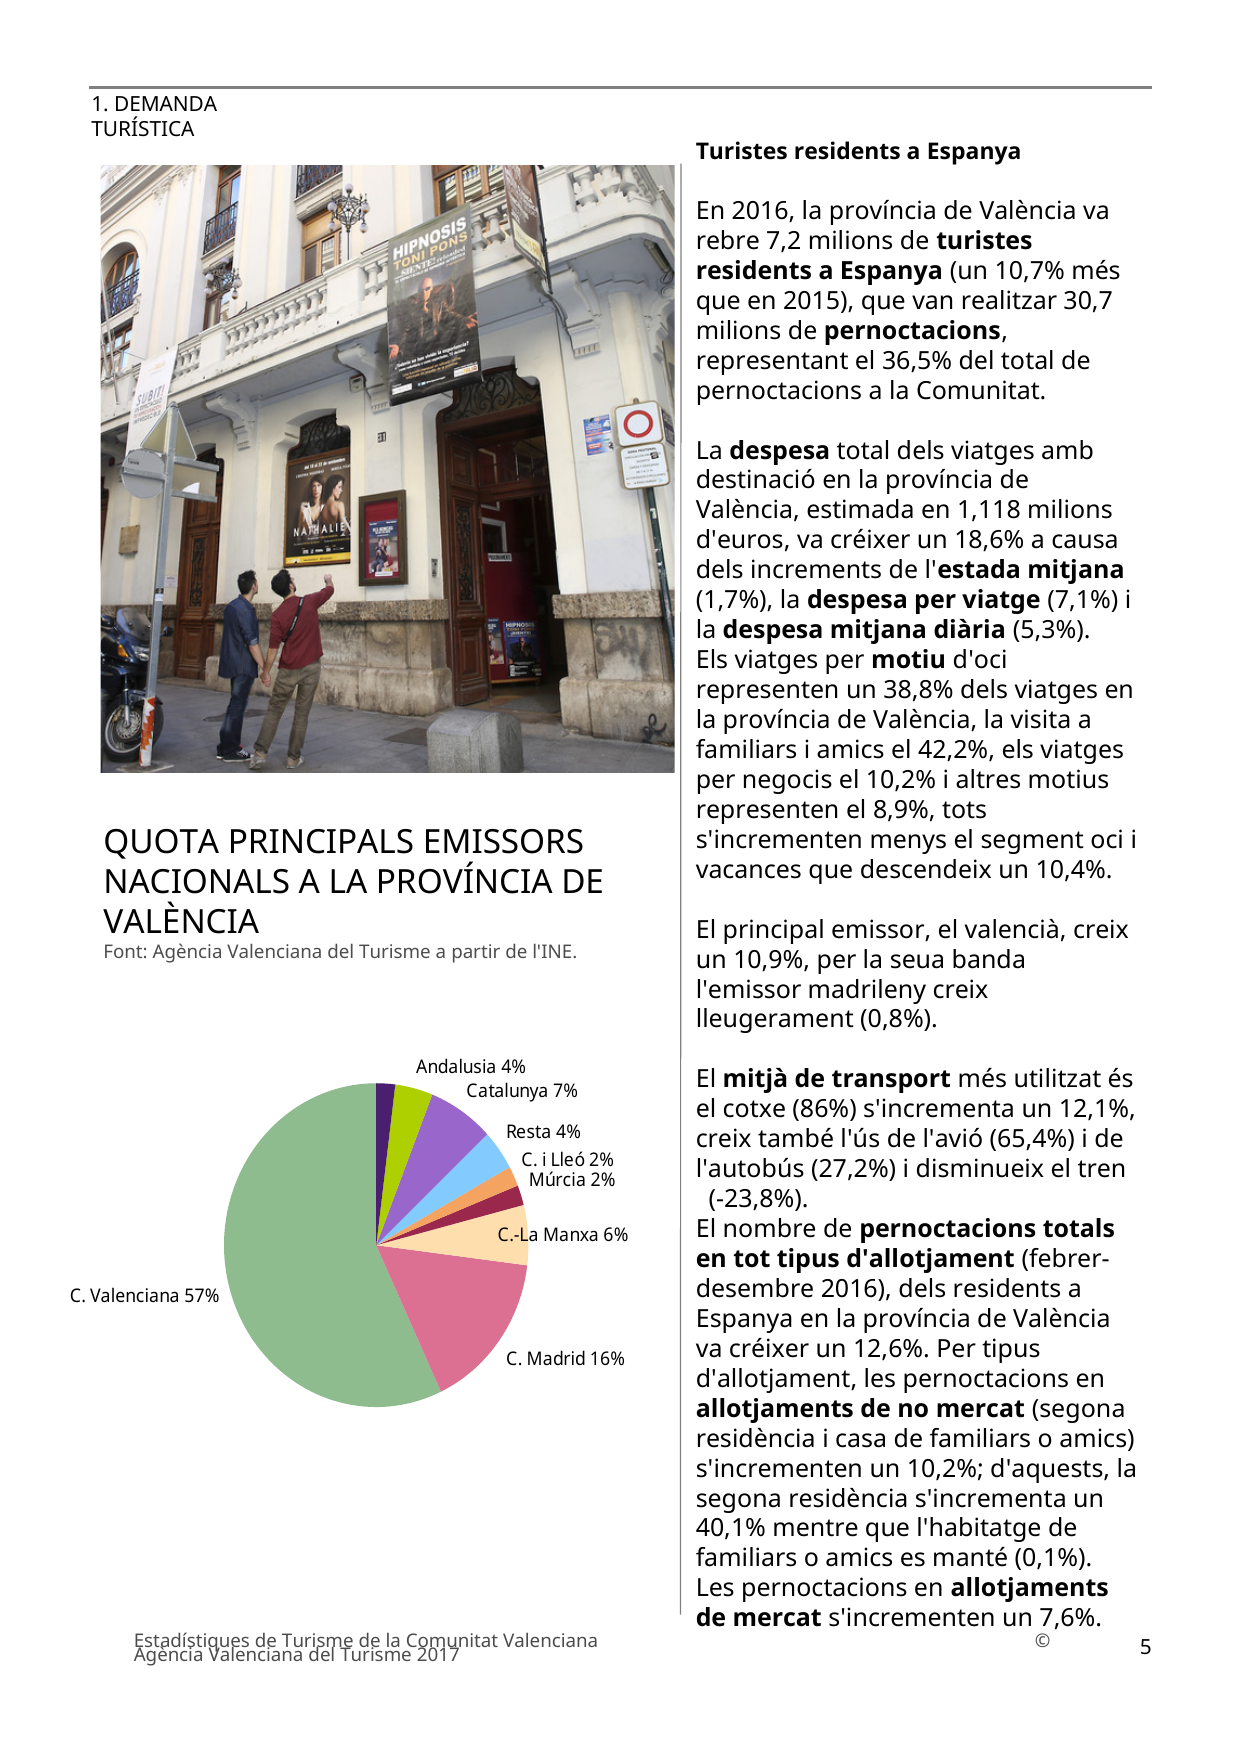

1. DEMANDA TURÍSTICA
Turistes residents a Espanya
En 2016, la província de València va rebre 7,2 milions de turistes residents a Espanya (un 10,7% més que en 2015), que van realitzar 30,7 milions de pernoctacions, representant el 36,5% del total de pernoctacions a la Comunitat.
La despesa total dels viatges amb destinació en la província de València, estimada en 1,118 milions d'euros, va créixer un 18,6% a causa dels increments de l'estada mitjana (1,7%), la despesa per viatge (7,1%) i la despesa mitjana diària (5,3%).
Els viatges per motiu d'oci representen un 38,8% dels viatges en la província de València, la visita a familiars i amics el 42,2%, els viatges per negocis el 10,2% i altres motius representen el 8,9%, tots s'incrementen menys el segment oci i vacances que descendeix un 10,4%.
El principal emissor, el valencià, creix un 10,9%, per la seua banda l'emissor madrileny creix lleugerament (0,8%).
El mitjà de transport més utilitzat és el cotxe (86%) s'incrementa un 12,1%, creix també l'ús de l'avió (65,4%) i de l'autobús (27,2%) i disminueix el tren (-23,8%).
El nombre de pernoctacions totals en tot tipus d'allotjament (febrer-desembre 2016), dels residents a Espanya en la província de València va créixer un 12,6%. Per tipus d'allotjament, les pernoctacions en allotjaments de no mercat (segona residència i casa de familiars o amics) s'incrementen un 10,2%; d'aquests, la segona residència s'incrementa un 40,1% mentre que l'habitatge de familiars o amics es manté (0,1%).
Les pernoctacions en allotjaments de mercat s'incrementen un 7,6%.
QUOTA PRINCIPALS EMISSORS NACIONALS A LA PROVÍNCIA DE VALÈNCIA
Font: Agència Valenciana del Turisme a partir de l'INE.
### Chart
| Category | |
|---|---|
| C. Valenciana | 57.0 |
| C. Madrid | 16.0 |
| C.-La Manxa | 6.0 |
| Múrcia | 2.0 |
| C. i Lleó | 2.0 |
| Resta | 4.0 |
| Catalunya | 7.0 |
| Andalusia | 4.0 |
| Aragó | 2.0 |